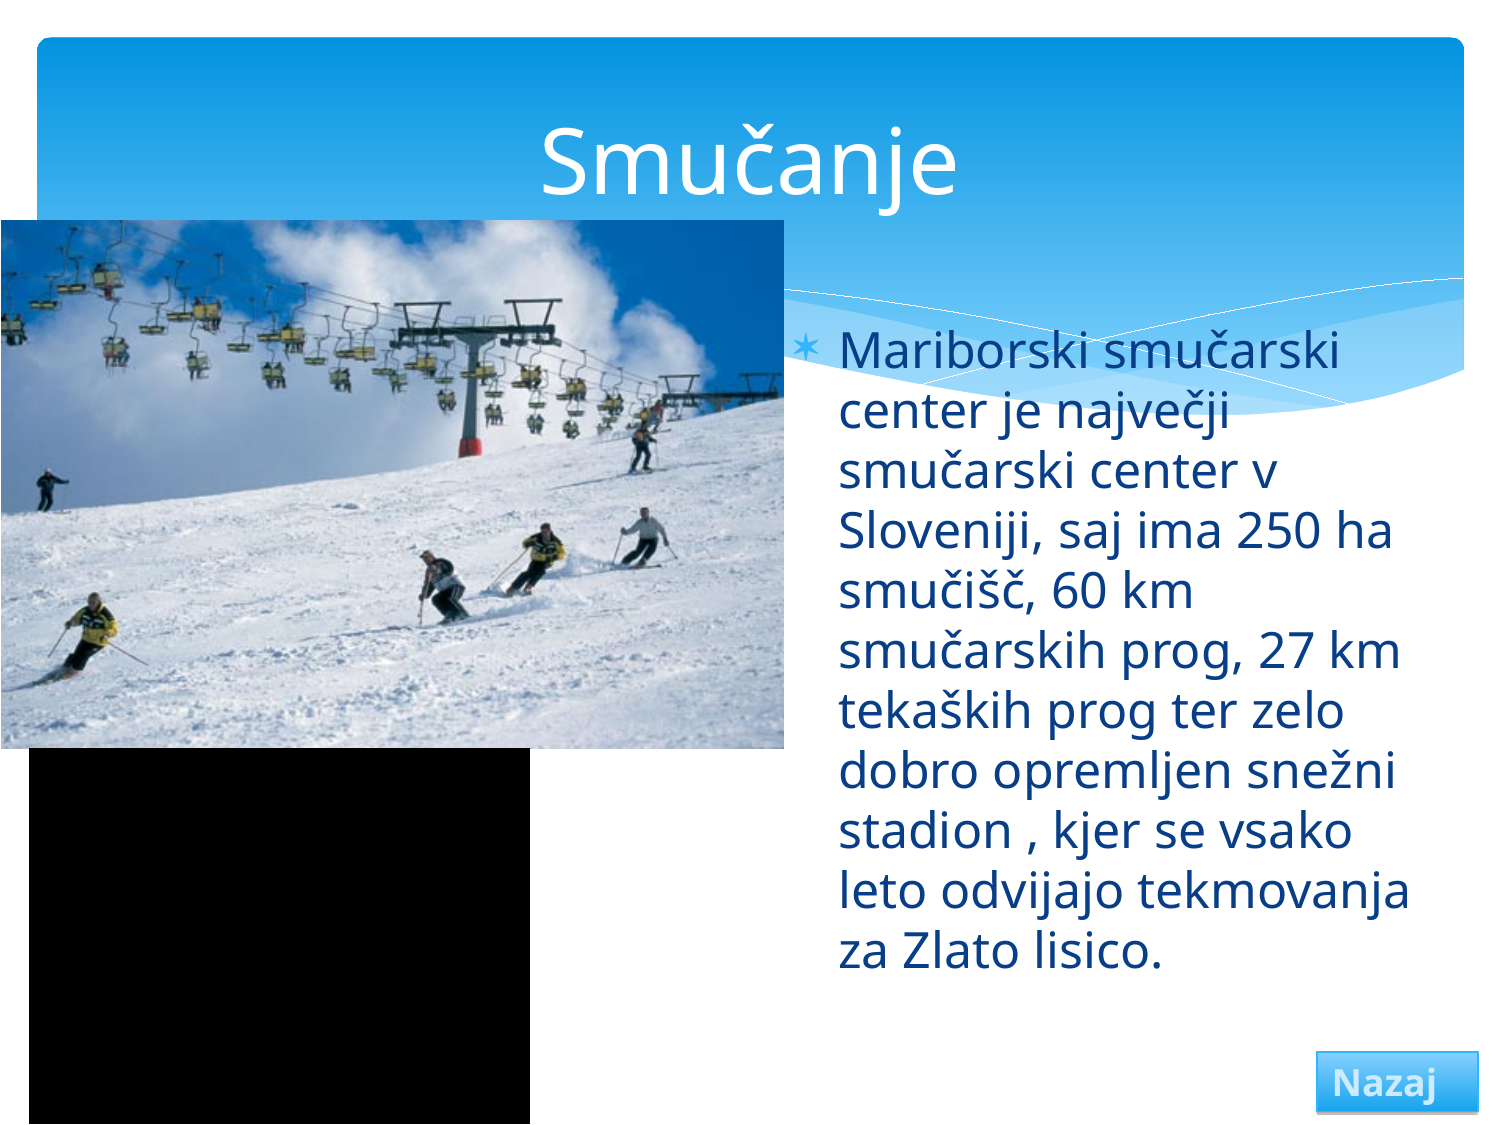

Smučanje
# Mariborski smučarski center je največji smučarski center v Sloveniji, saj ima 250 ha smučišč, 60 km smučarskih prog, 27 km tekaških prog ter zelo dobro opremljen snežni stadion , kjer se vsako leto odvijajo tekmovanja za Zlato lisico.
Nazaj